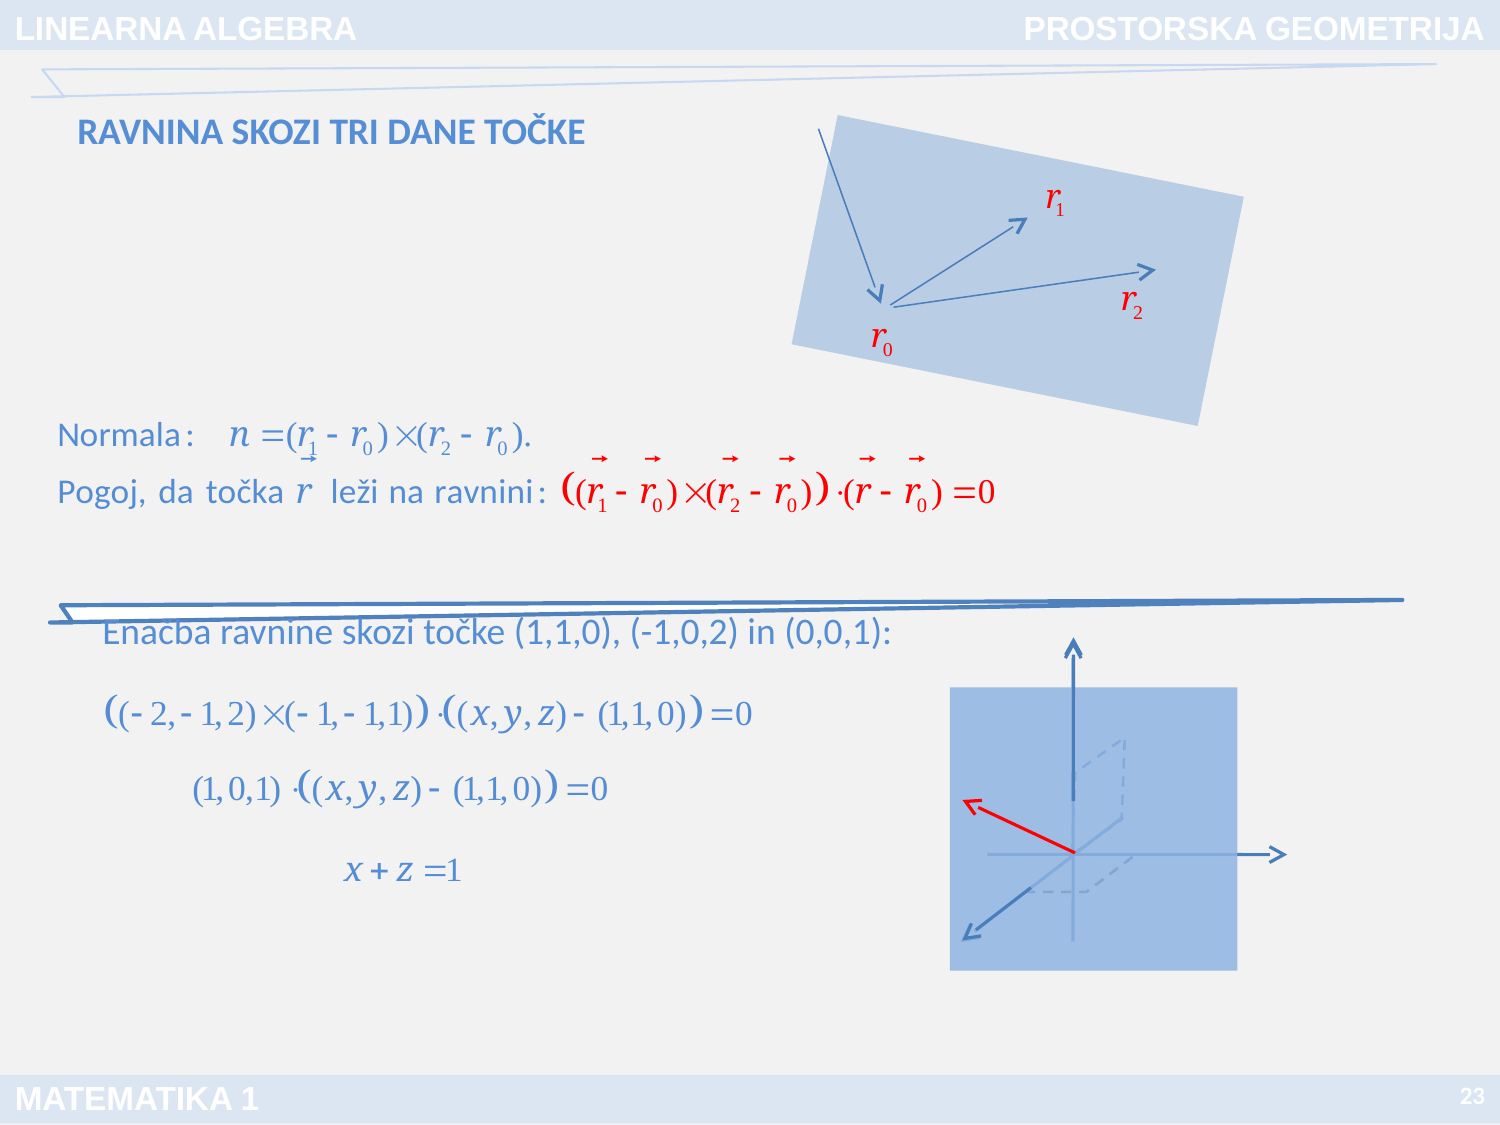

LINEARNA ALGEBRA
PROSTORSKA GEOMETRIJA
RAVNINA SKOZI TRI DANE TOČKE
Enačba ravnine skozi točke (1,1,0), (-1,0,2) in (0,0,1):
MATEMATIKA 1